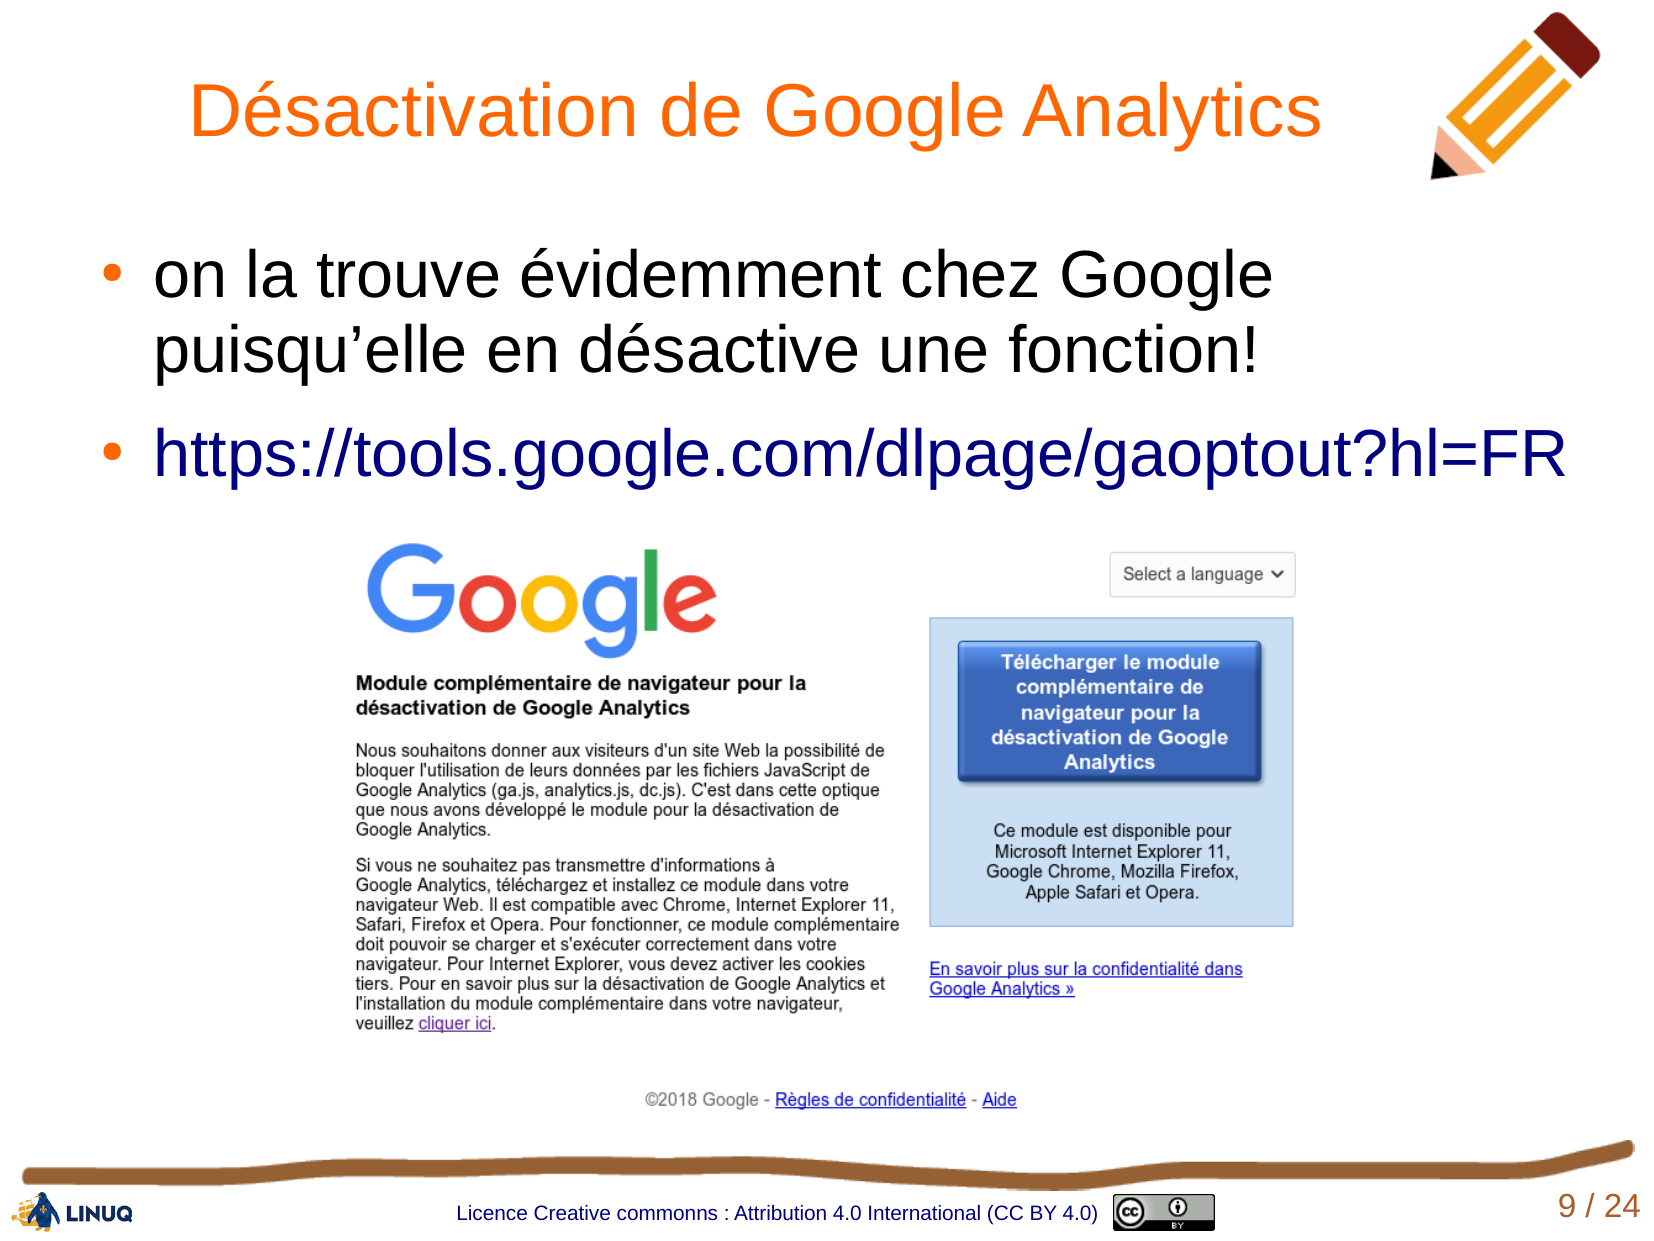

# Désactivation de Google Analytics
on la trouve évidemment chez Google puisqu’elle en désactive une fonction!
https://tools.google.com/dlpage/gaoptout?hl=FR